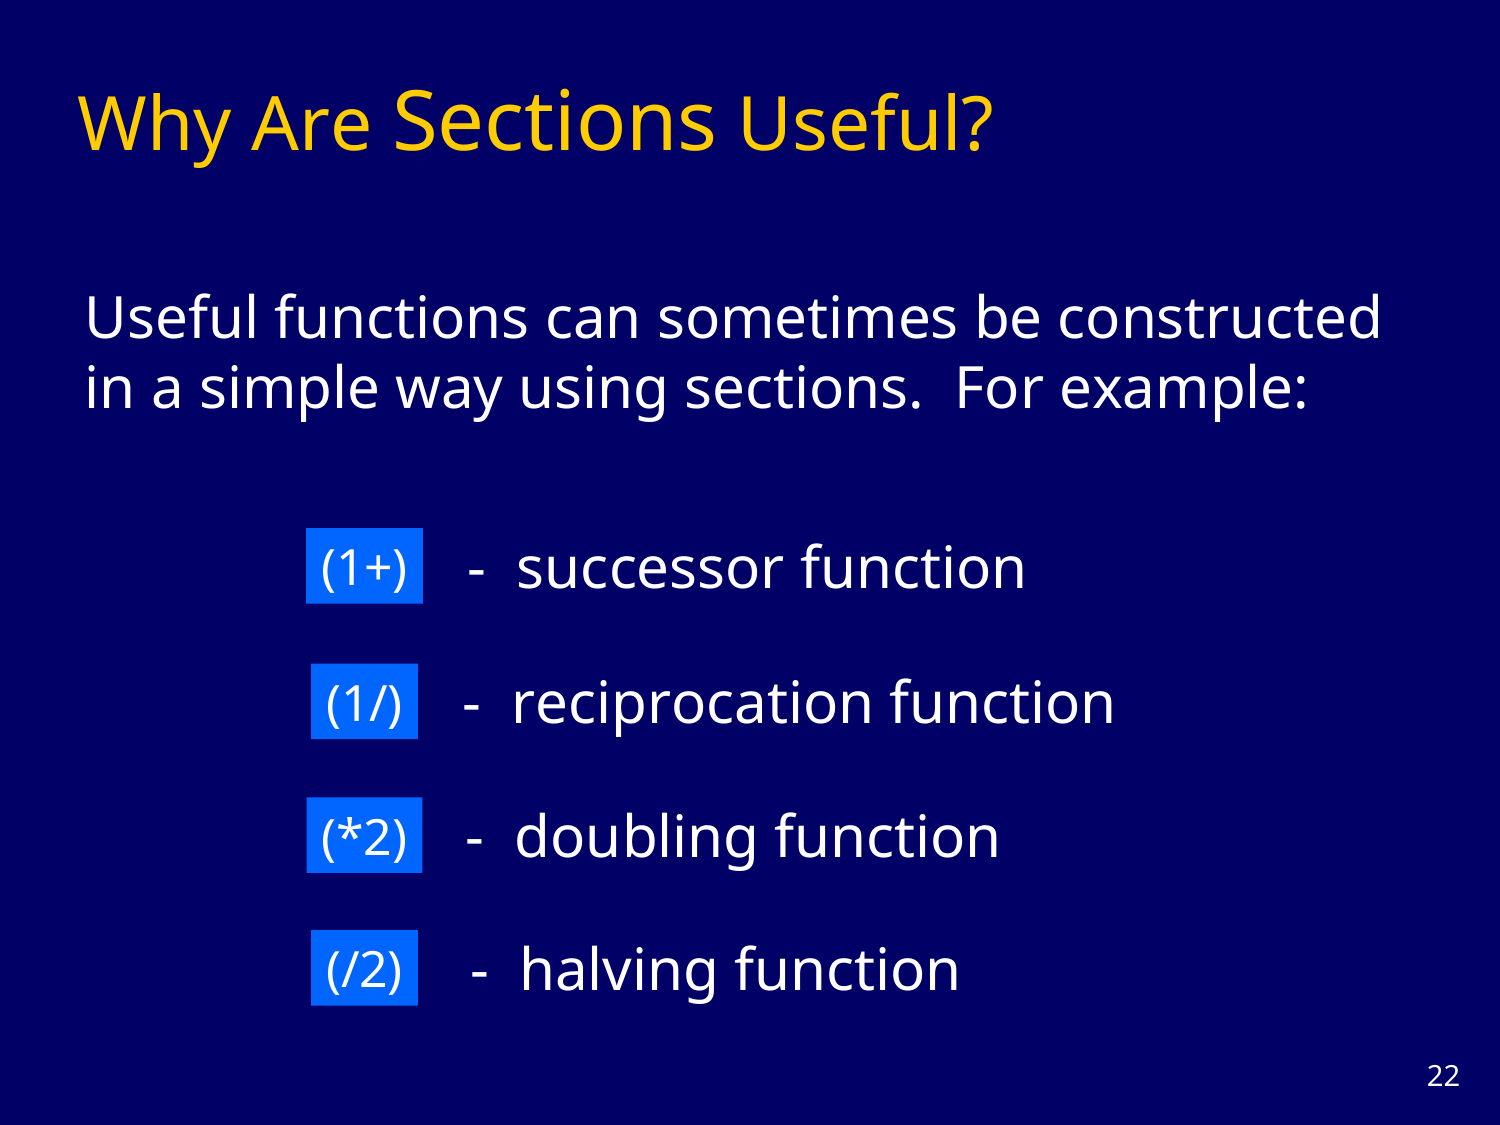

# Why Are Sections Useful?
Useful functions can sometimes be constructed in a simple way using sections. For example:
- successor function
- reciprocation function
- doubling function
- halving function
(1+)
(1/)
(*2)
(/2)